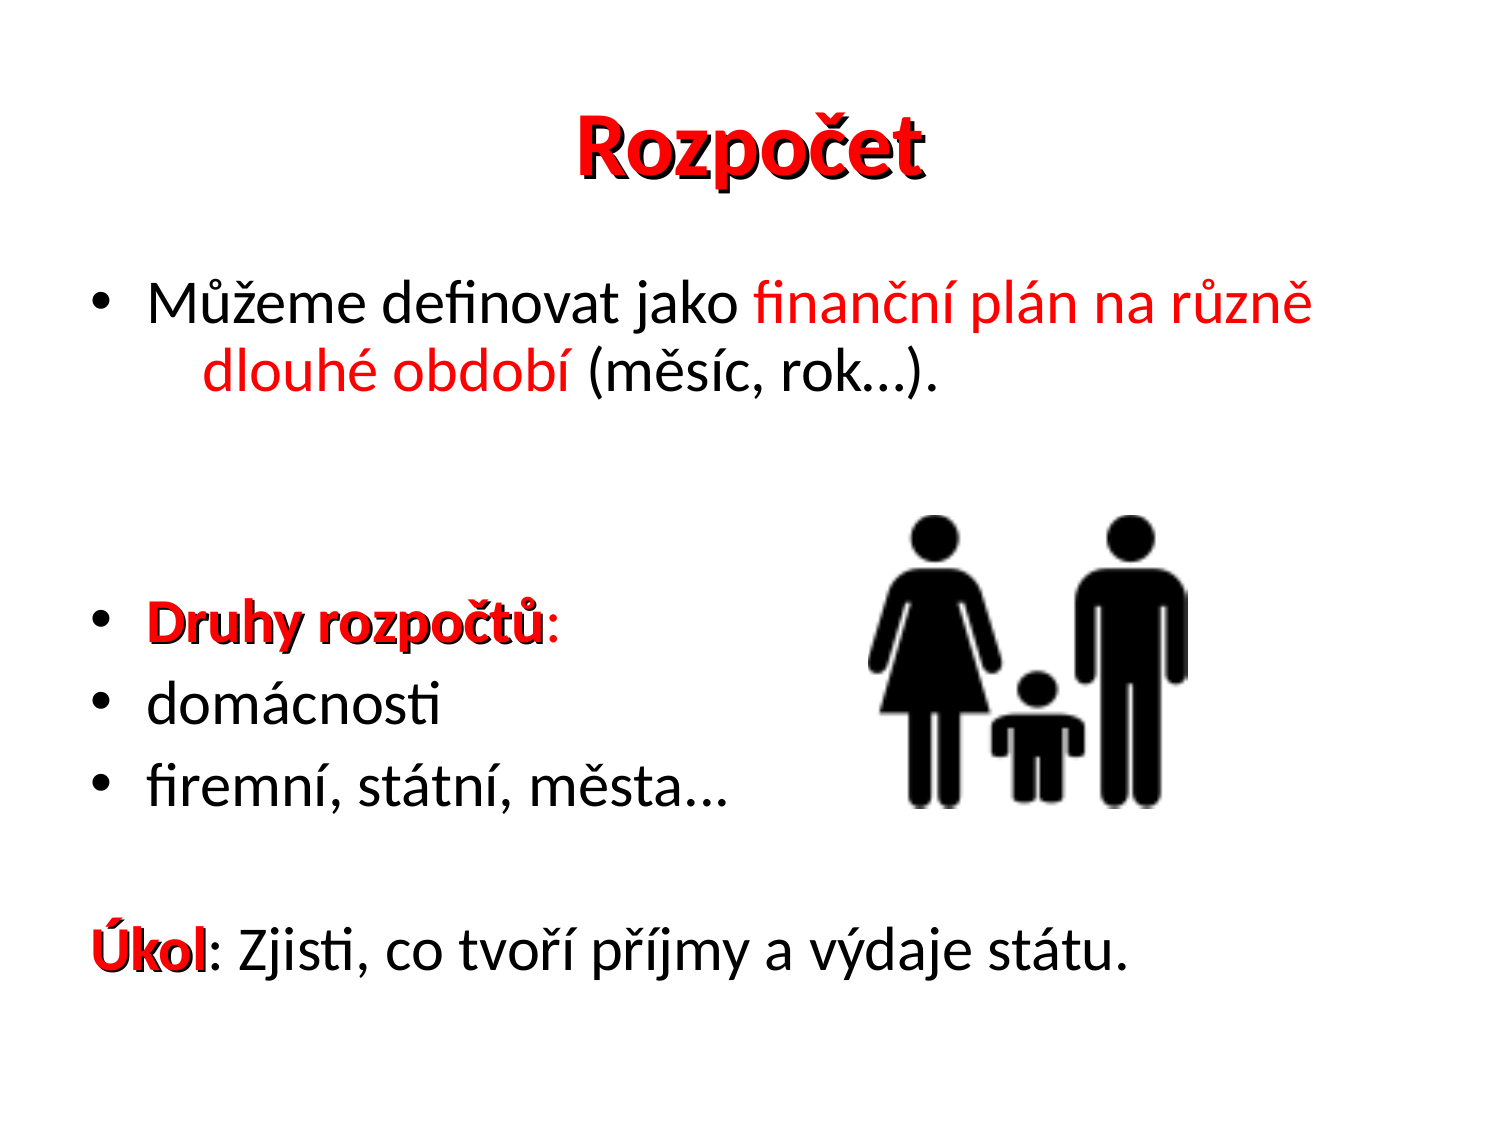

# Rozpočet
Můžeme definovat jako finanční plán na různě dlouhé období (měsíc, rok…).
Druhy rozpočtů:
domácnosti
firemní, státní, města...
Úkol: Zjisti, co tvoří příjmy a výdaje státu.